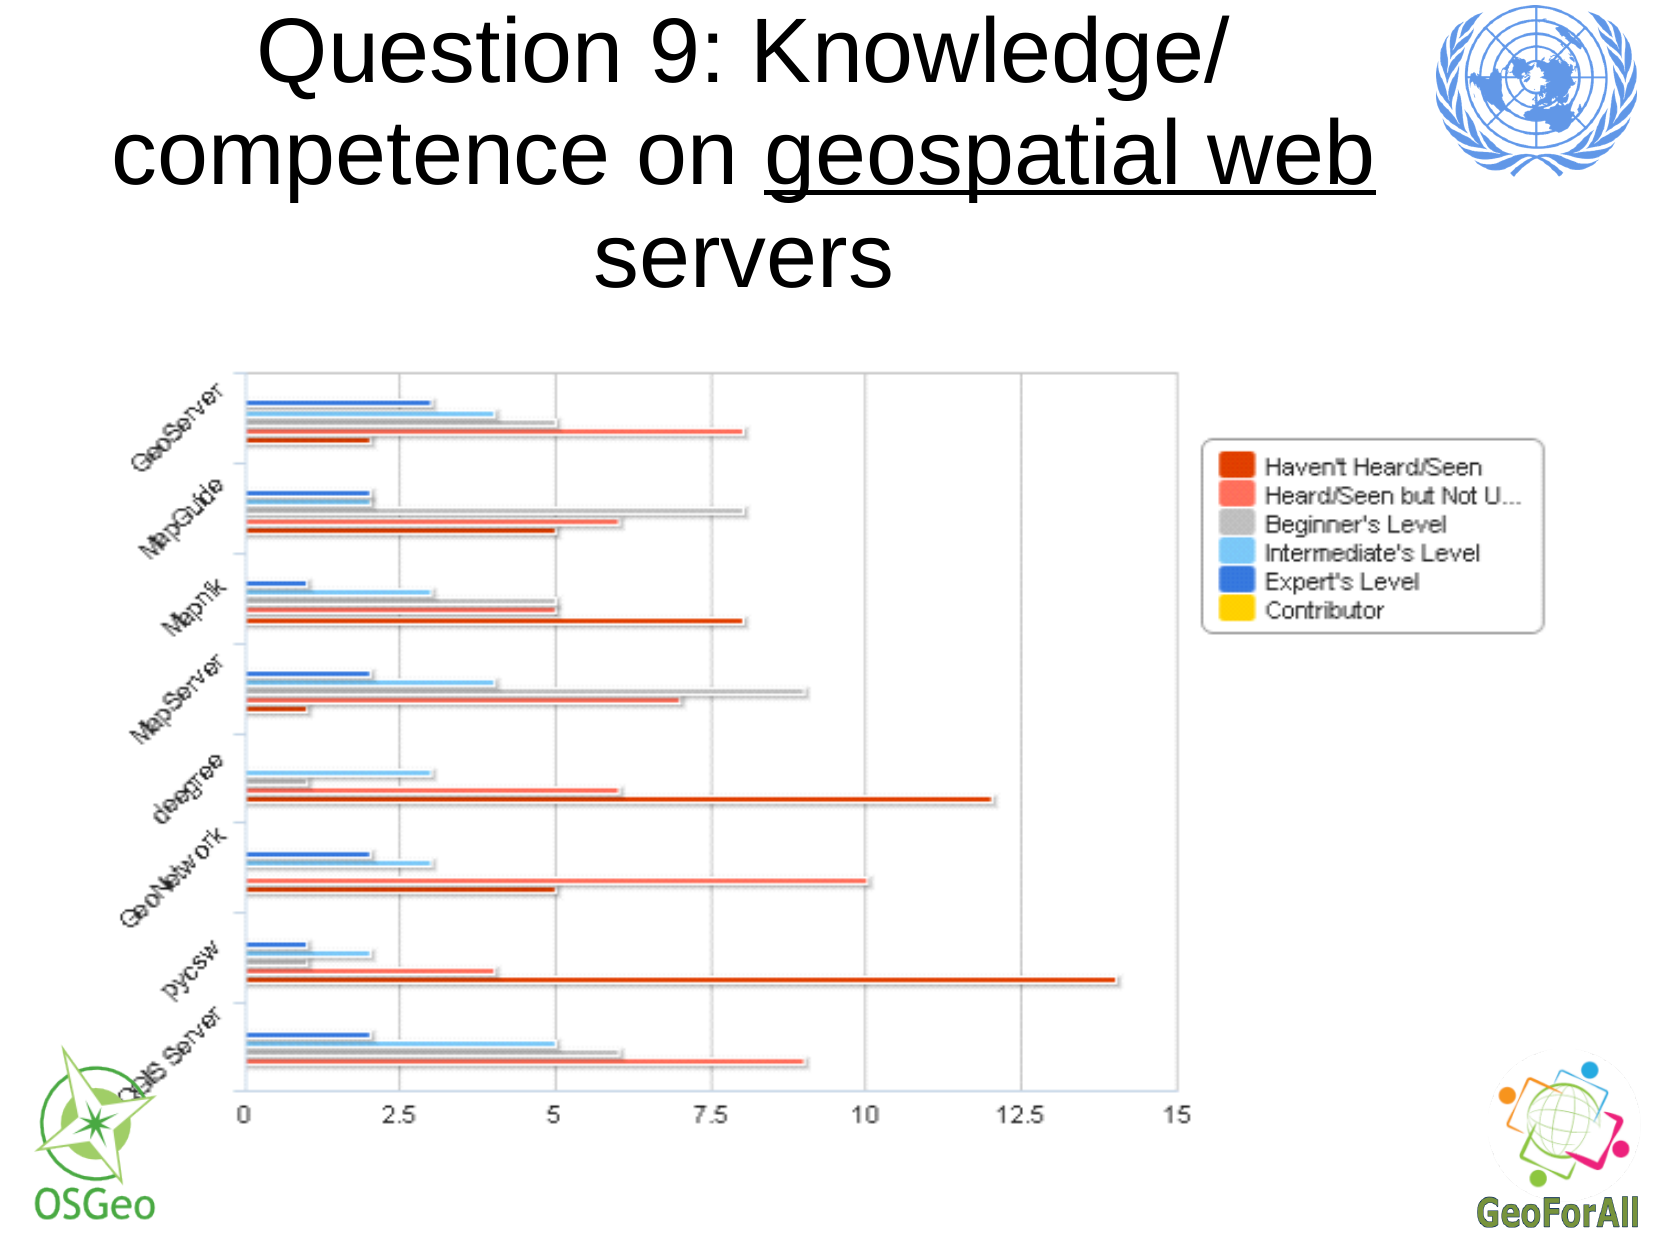

# Question 9: Knowledge/ competence on geospatial web servers